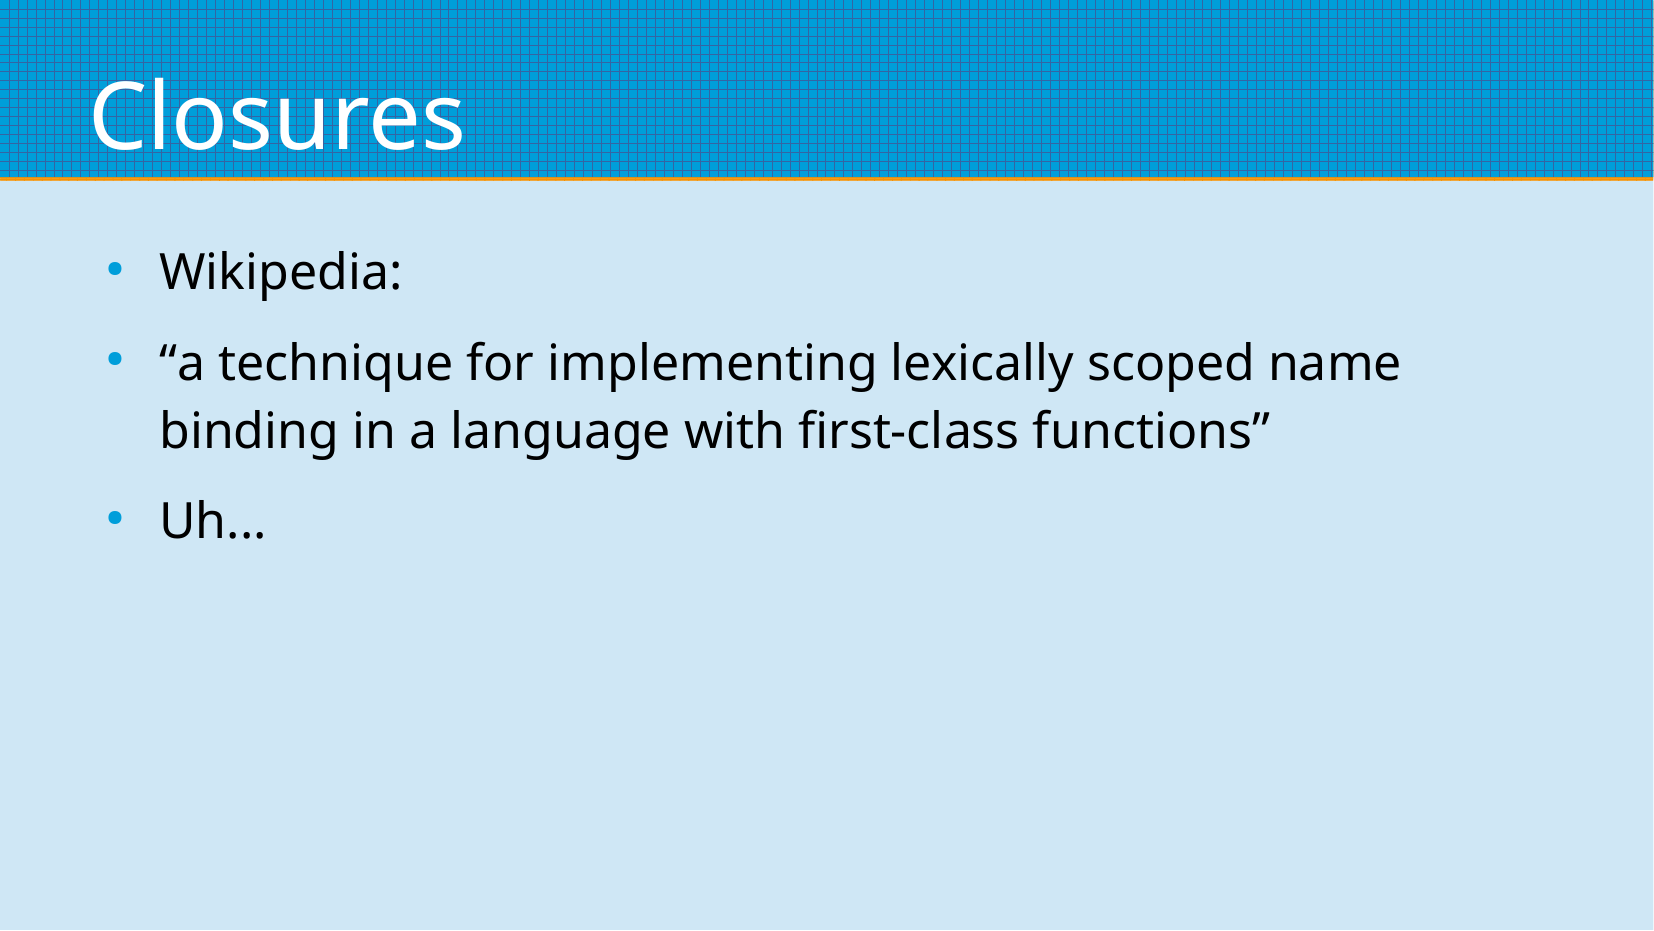

# Closures
Wikipedia:
“a technique for implementing lexically scoped name binding in a language with first-class functions”
Uh...